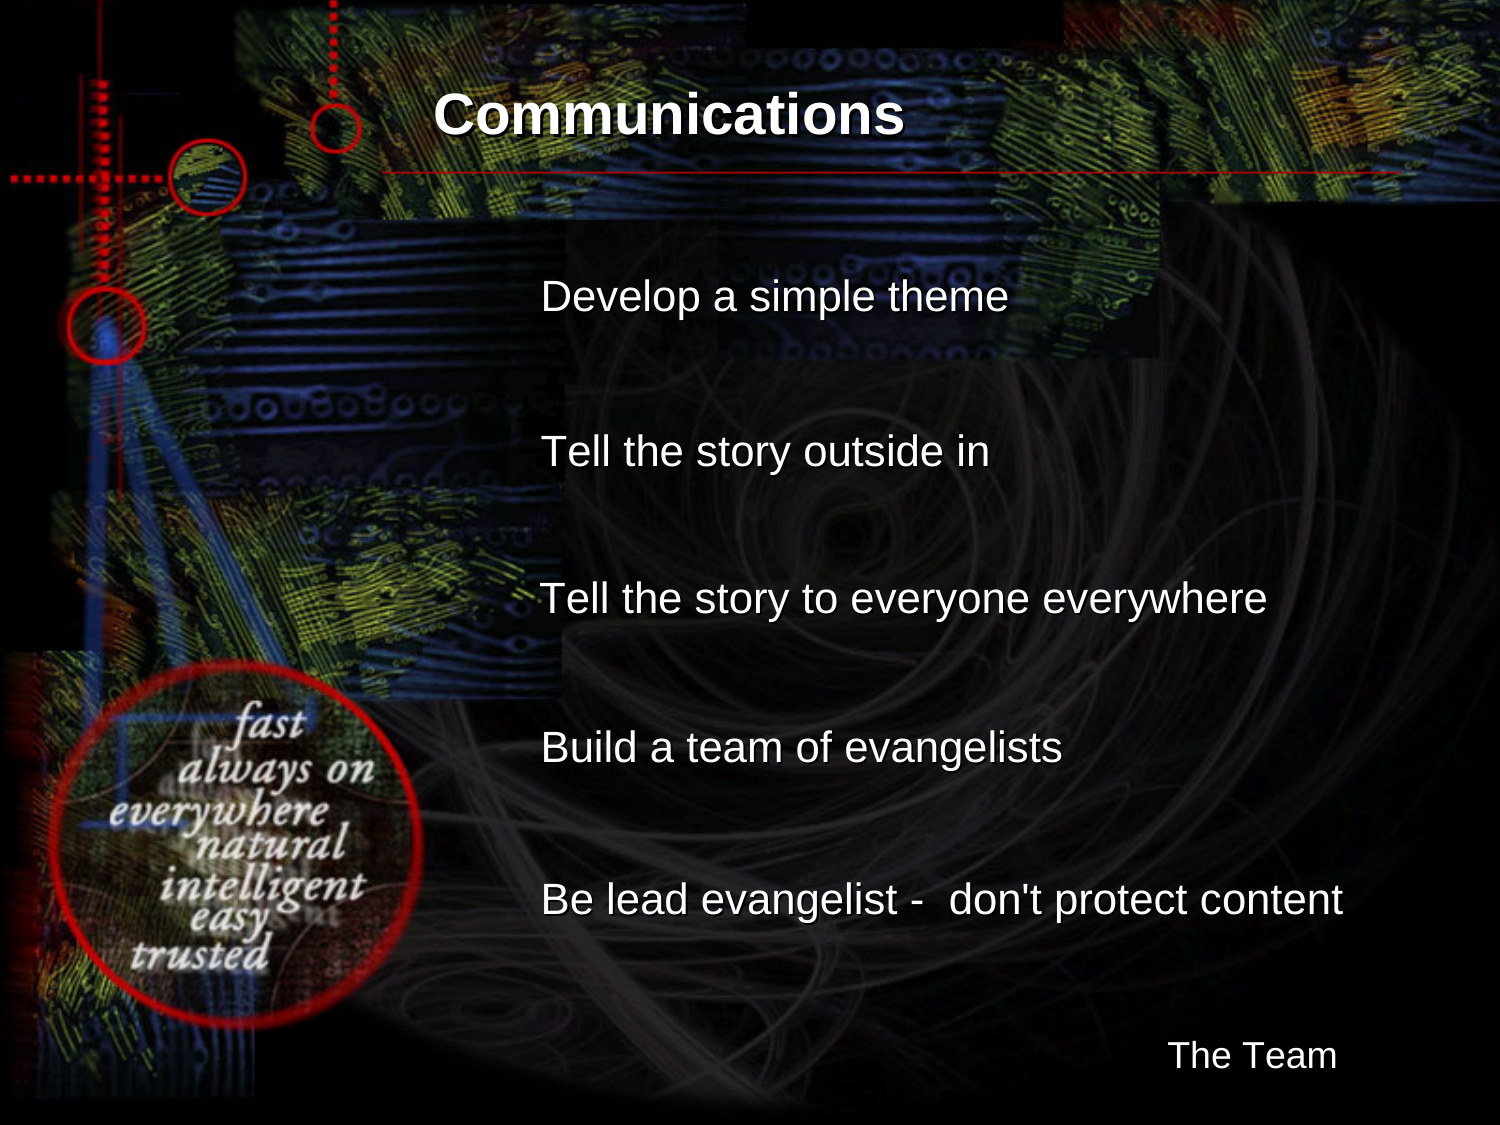

# Communications
Develop a simple theme
Tell the story outside in
Tell the story to everyone everywhere
Build a team of evangelists
Be lead evangelist - don't protect content
The Team